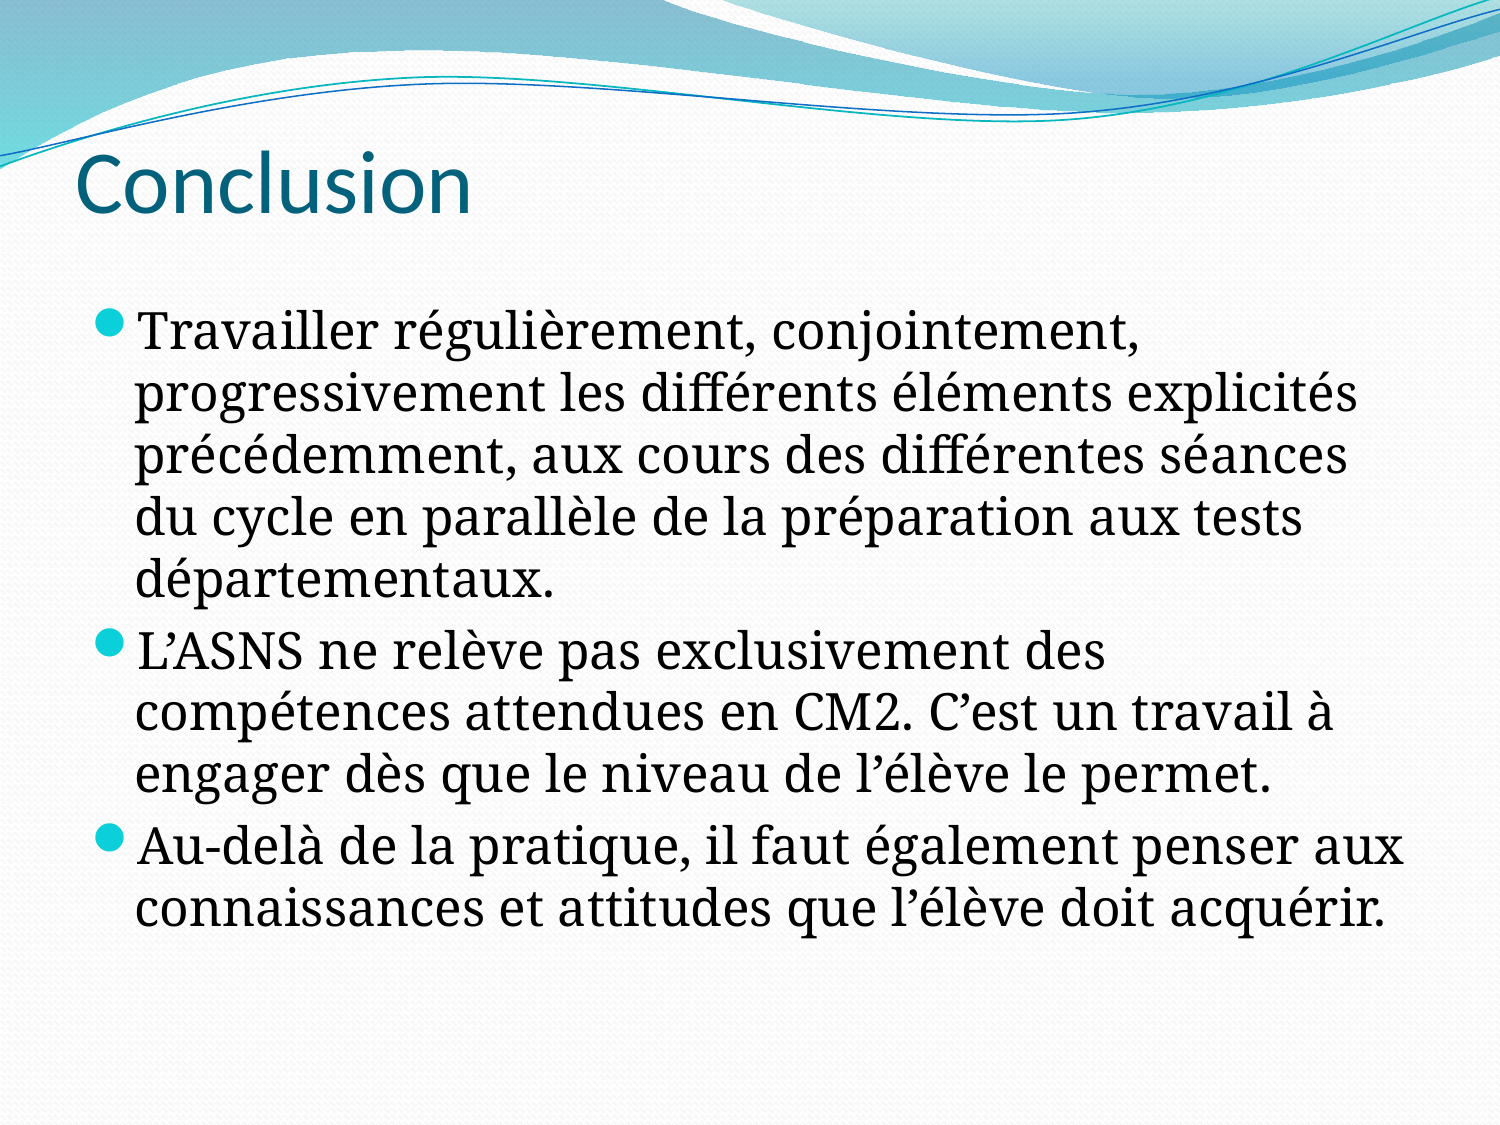

# Conclusion
Travailler régulièrement, conjointement, progressivement les différents éléments explicités précédemment, aux cours des différentes séances du cycle en parallèle de la préparation aux tests départementaux.
L’ASNS ne relève pas exclusivement des compétences attendues en CM2. C’est un travail à engager dès que le niveau de l’élève le permet.
Au-delà de la pratique, il faut également penser aux connaissances et attitudes que l’élève doit acquérir.